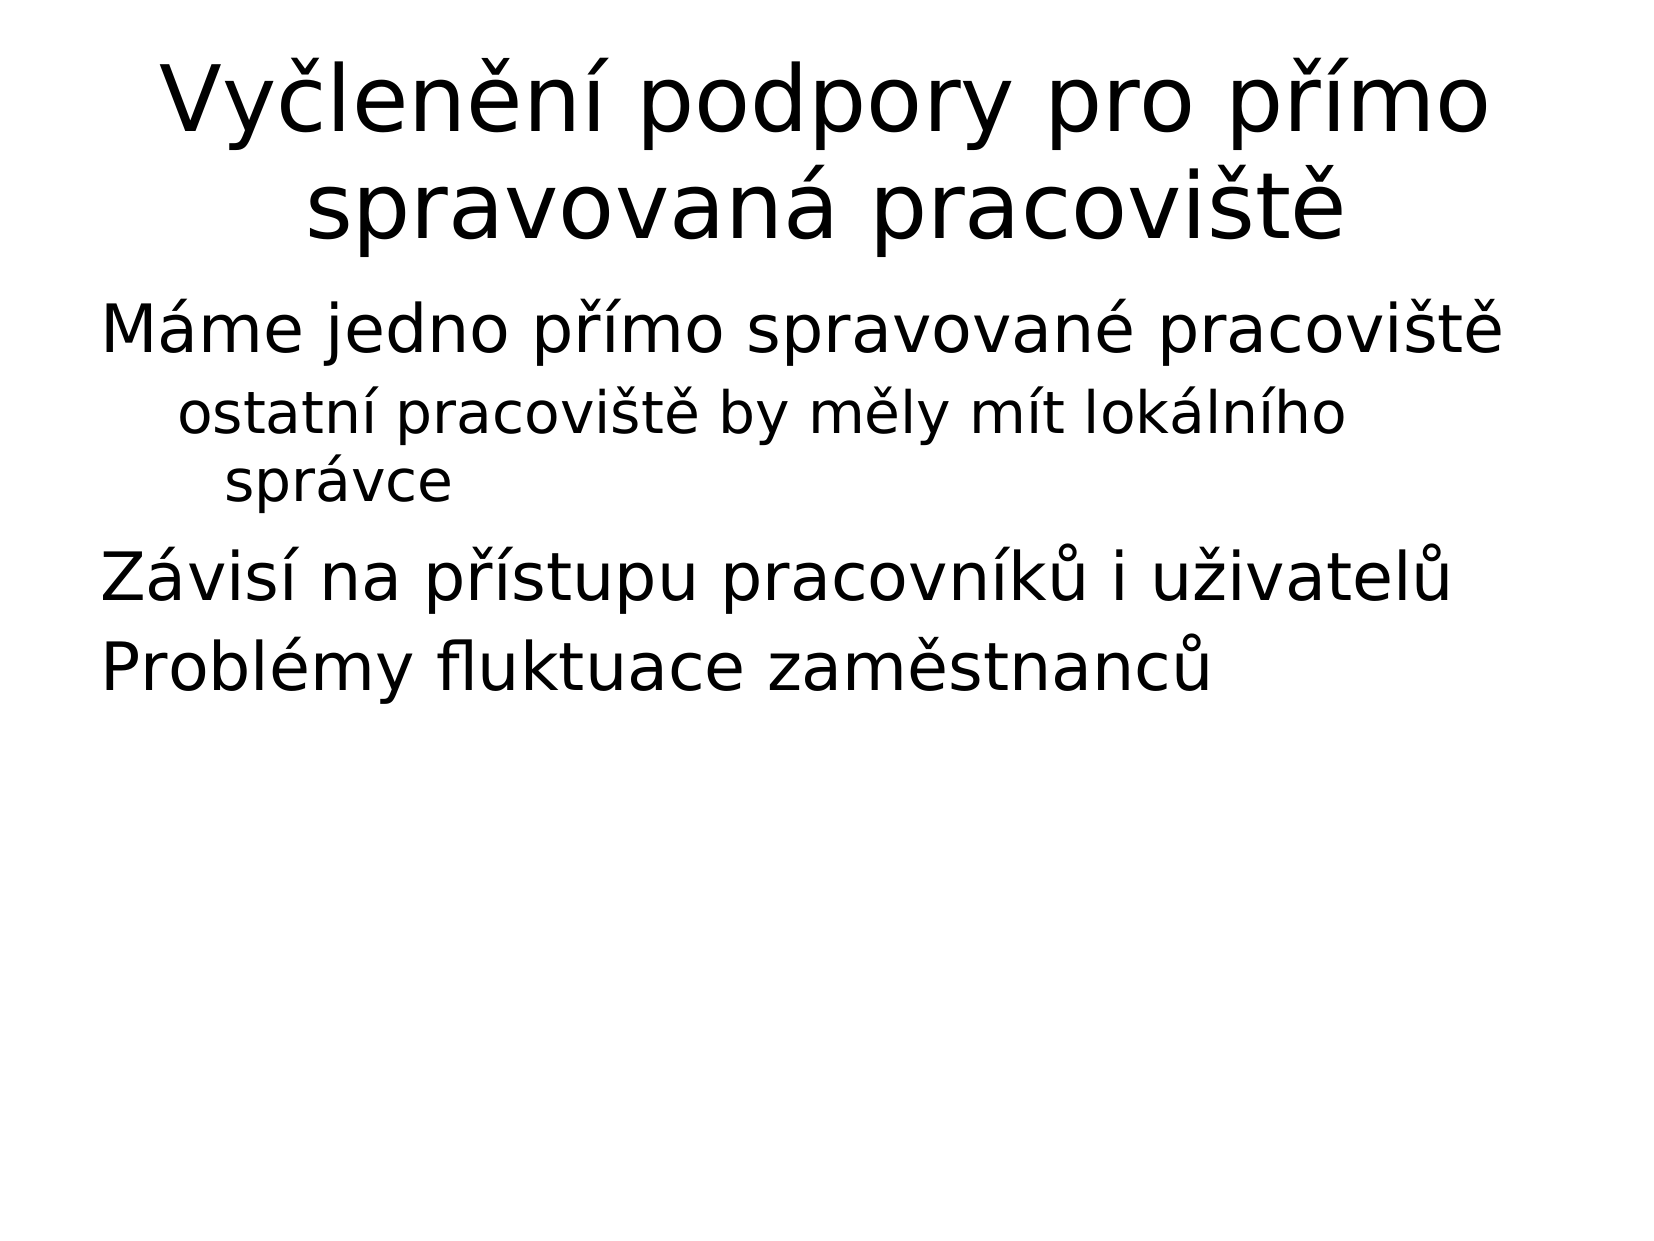

# Vyčlenění podpory pro přímo spravovaná pracoviště
Máme jedno přímo spravované pracoviště
ostatní pracoviště by měly mít lokálního správce
Závisí na přístupu pracovníků i uživatelů
Problémy fluktuace zaměstnanců